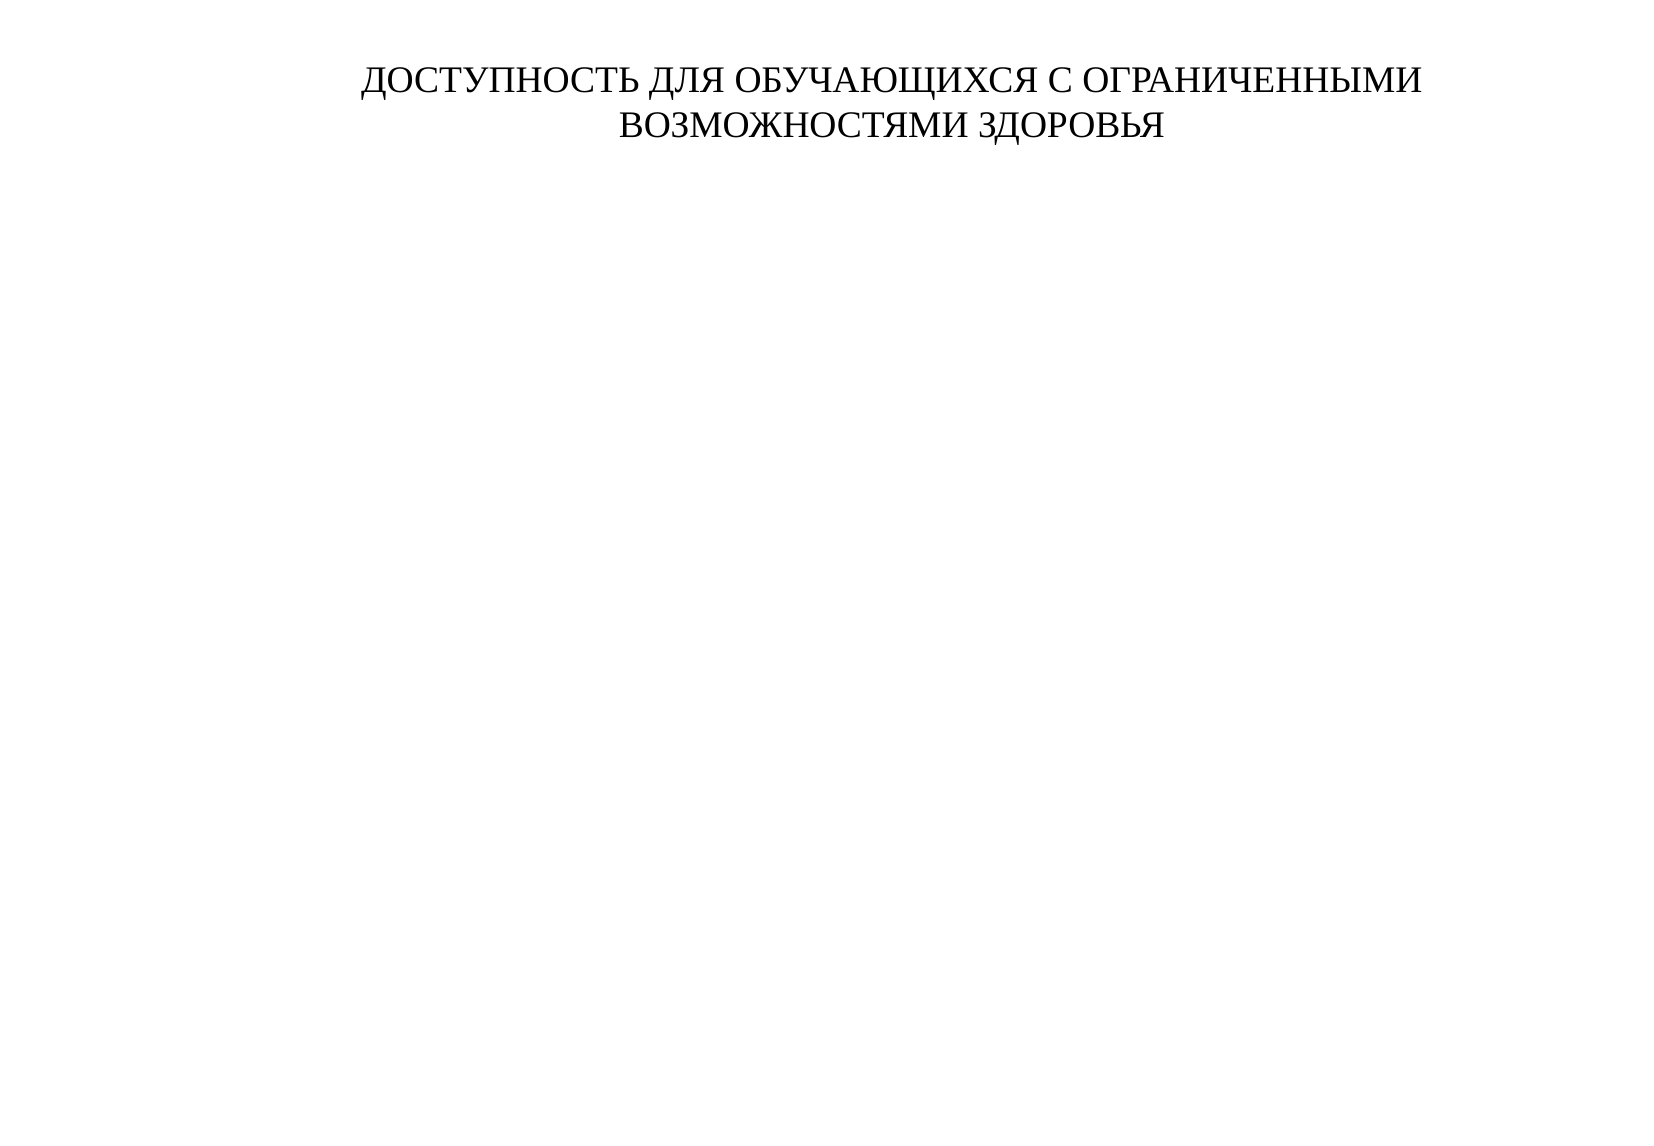

ДОСТУПНОСТЬ ДЛЯ ОБУЧАЮЩИХСЯ С ОГРАНИЧЕННЫМИ ВОЗМОЖНОСТЯМИ ЗДОРОВЬЯ